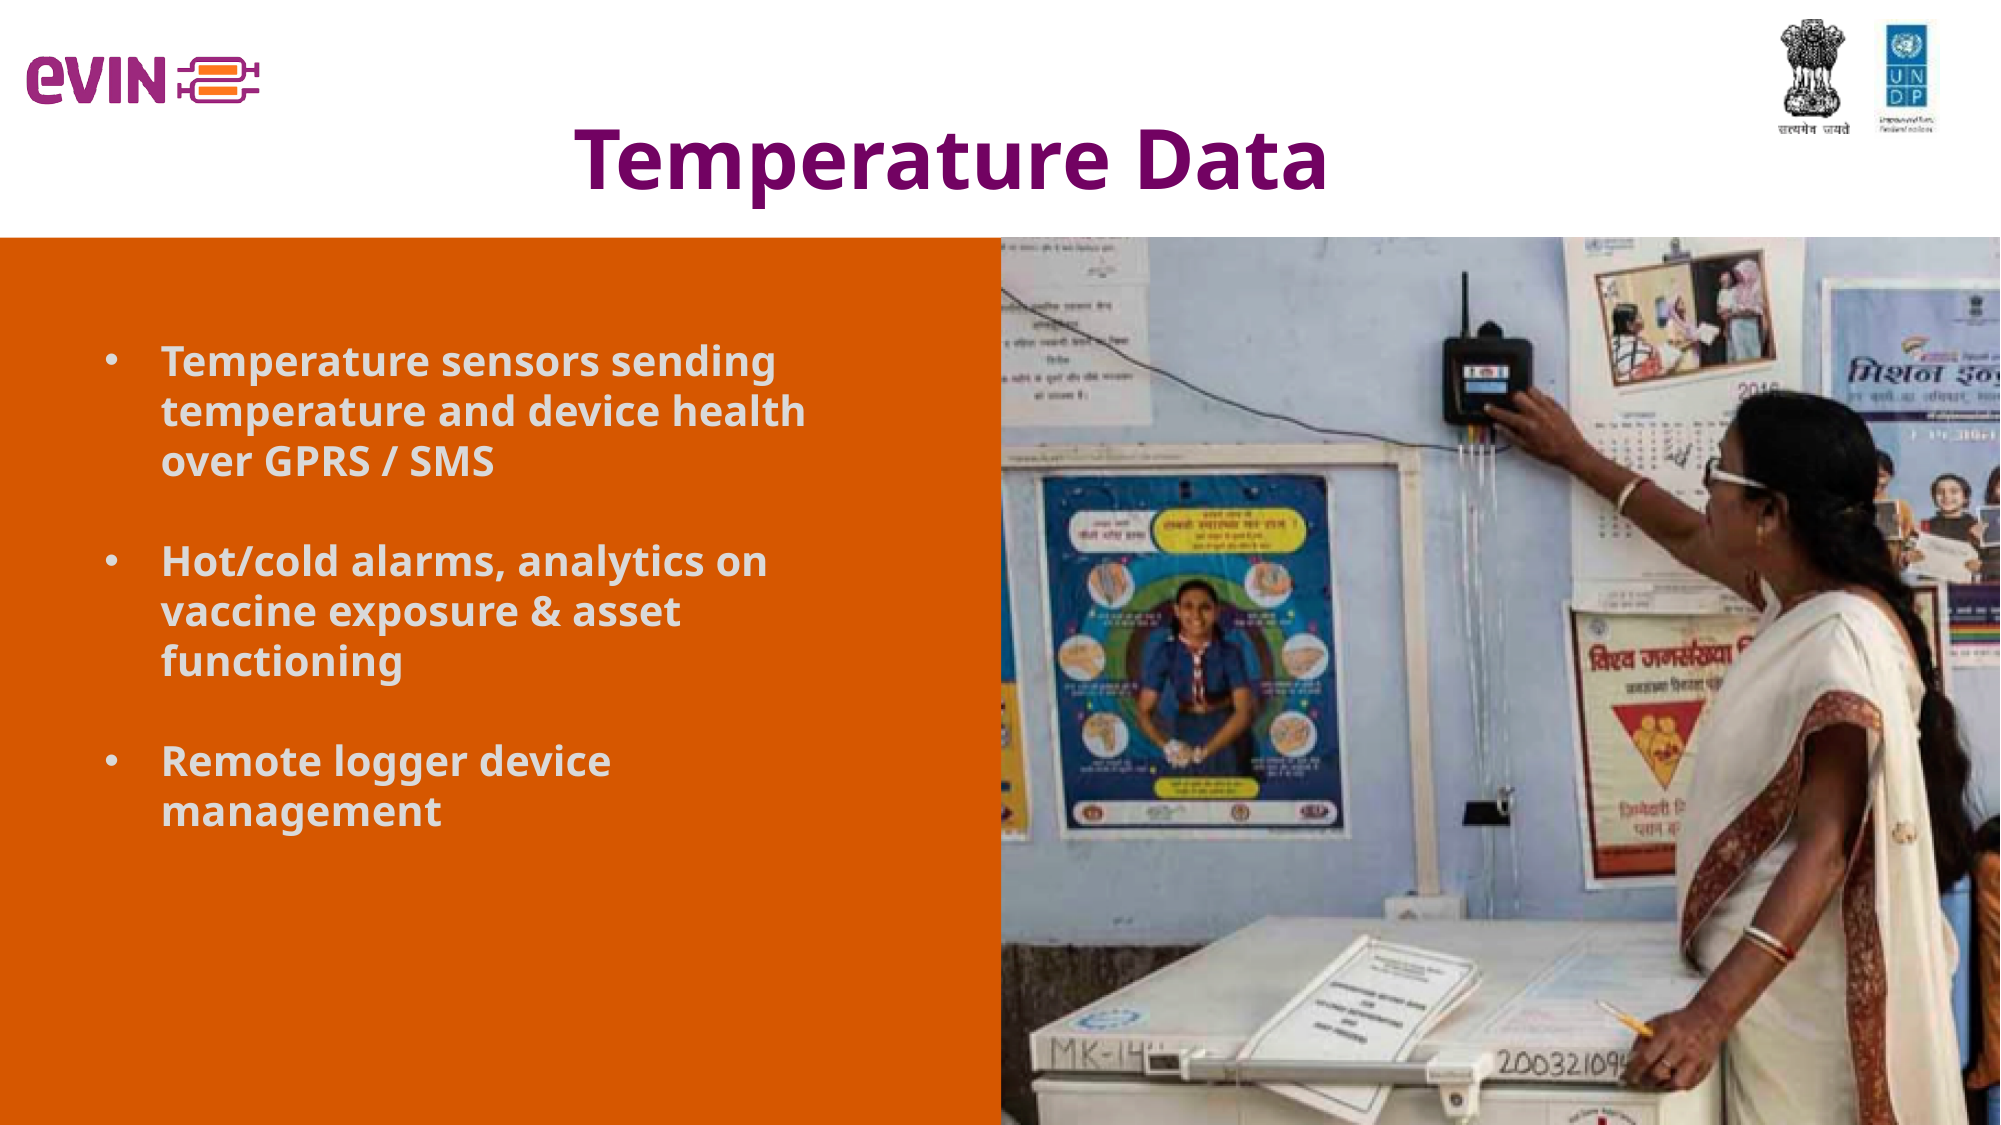

# Temperature Data
Temperature sensors sending temperature and device health over GPRS / SMS
Hot/cold alarms, analytics on vaccine exposure & asset functioning
Remote logger device management